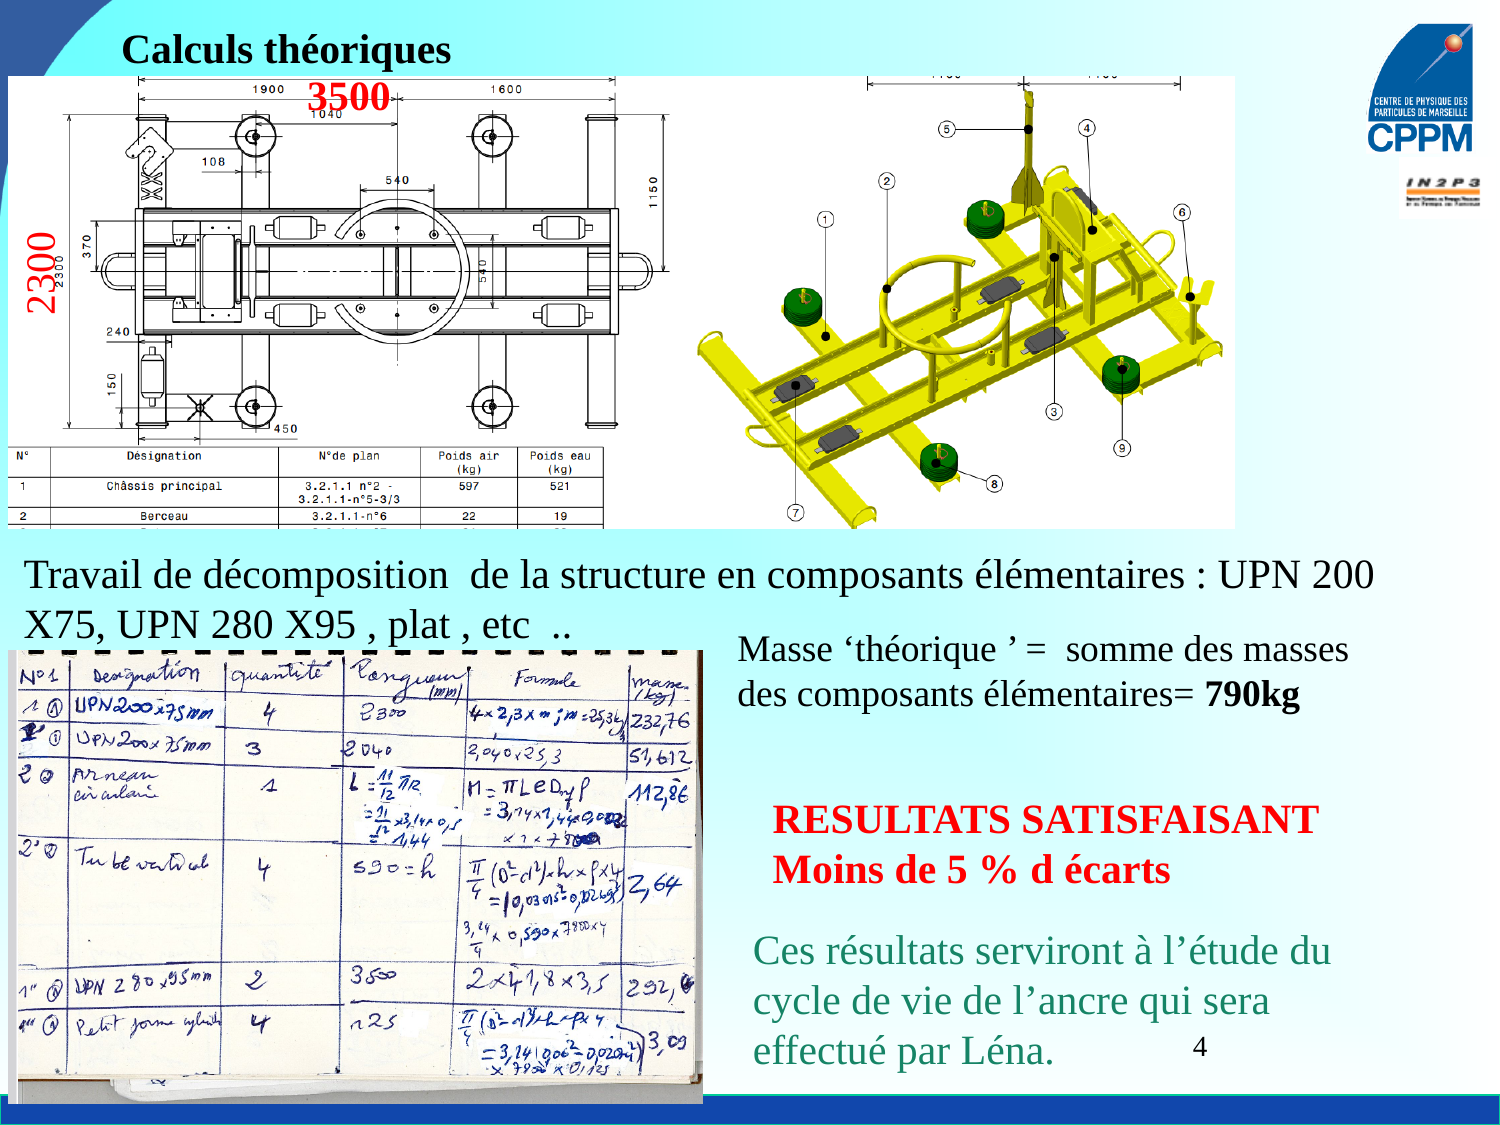

Calculs théoriques
3500
2300
Travail de décomposition de la structure en composants élémentaires : UPN 200 X75, UPN 280 X95 , plat , etc ..
Masse ‘théorique ’ = somme des masses des composants élémentaires= 790kg
RESULTATS SATISFAISANT
Moins de 5 % d écarts
Ces résultats serviront à l’étude du cycle de vie de l’ancre qui sera effectué par Léna.